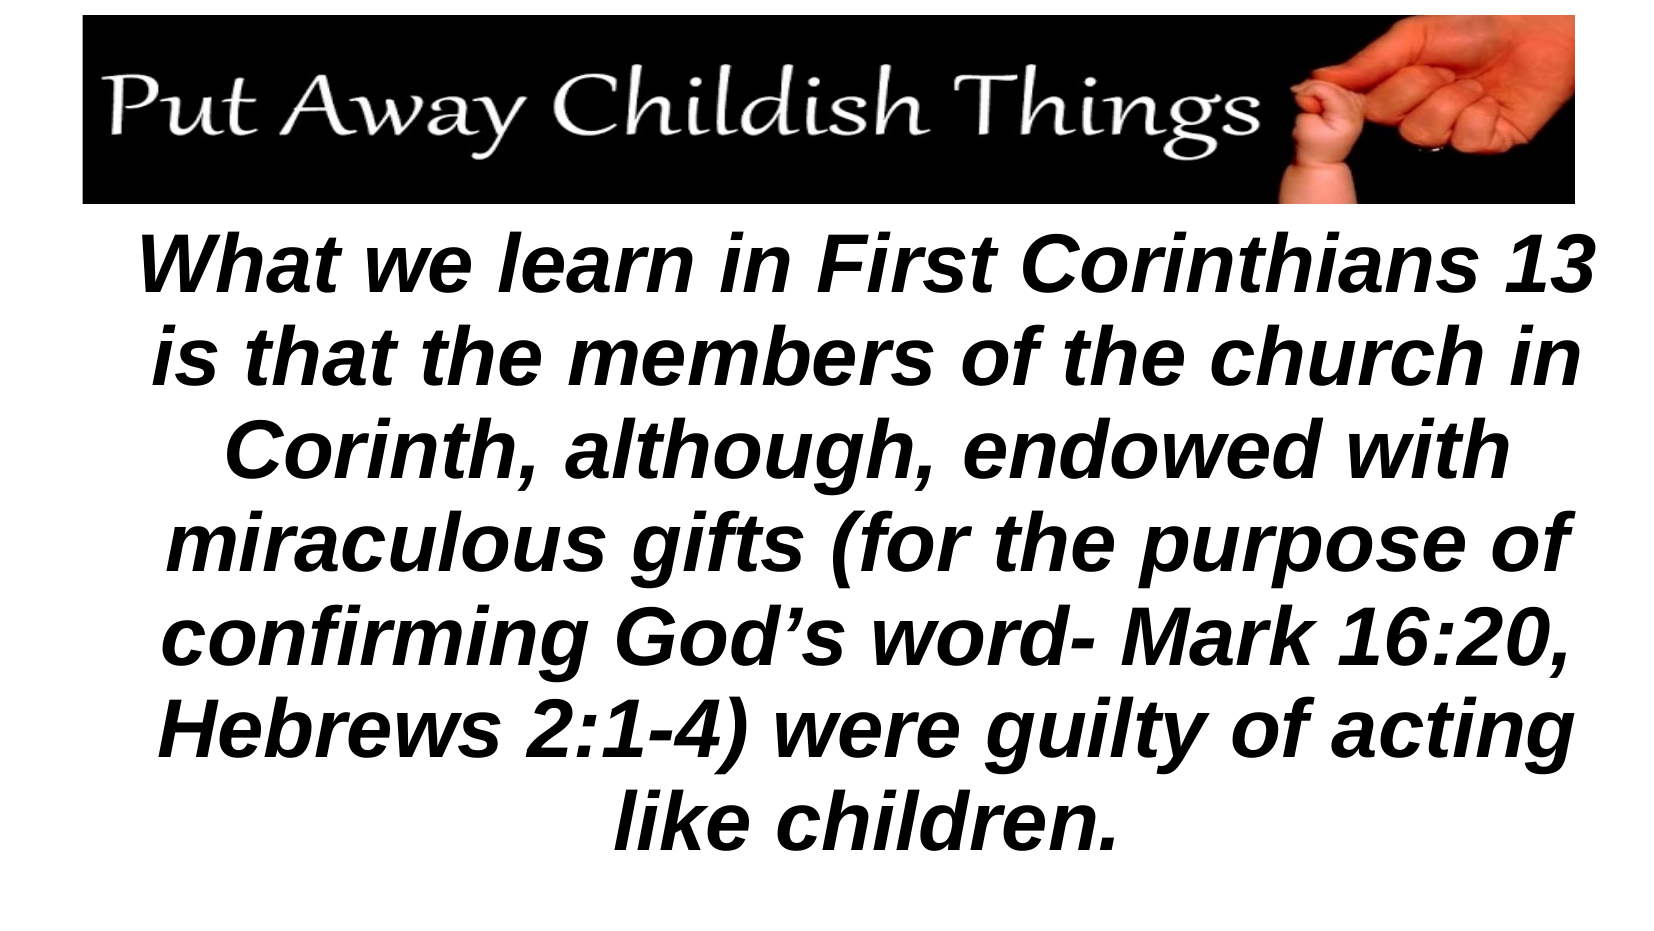

#
What we learn in First Corinthians 13 is that the members of the church in Corinth, although, endowed with miraculous gifts (for the purpose of confirming God’s word- Mark 16:20, Hebrews 2:1-4) were guilty of acting like children.